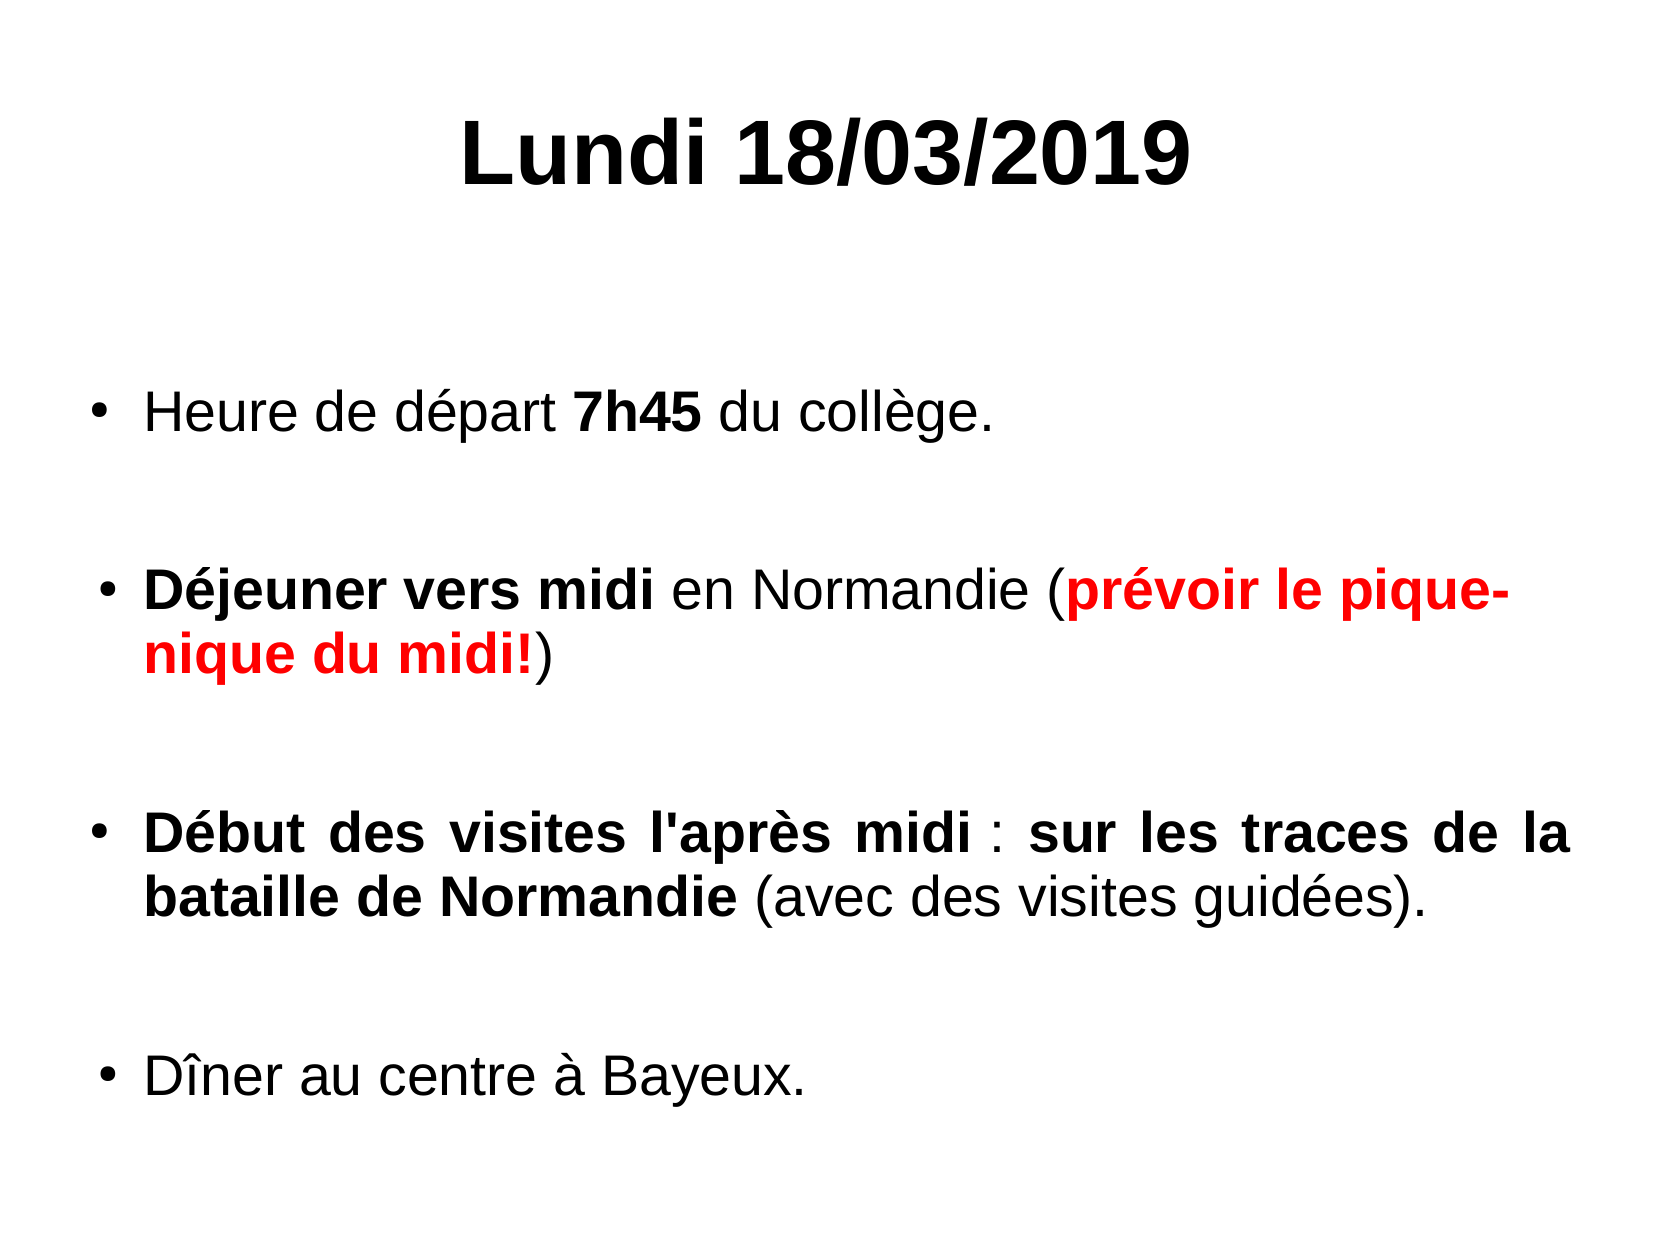

# Lundi 18/03/2019
Heure de départ 7h45 du collège.
Déjeuner vers midi en Normandie (prévoir le pique-nique du midi!)
Début des visites l'après midi : sur les traces de la bataille de Normandie (avec des visites guidées).
Dîner au centre à Bayeux.